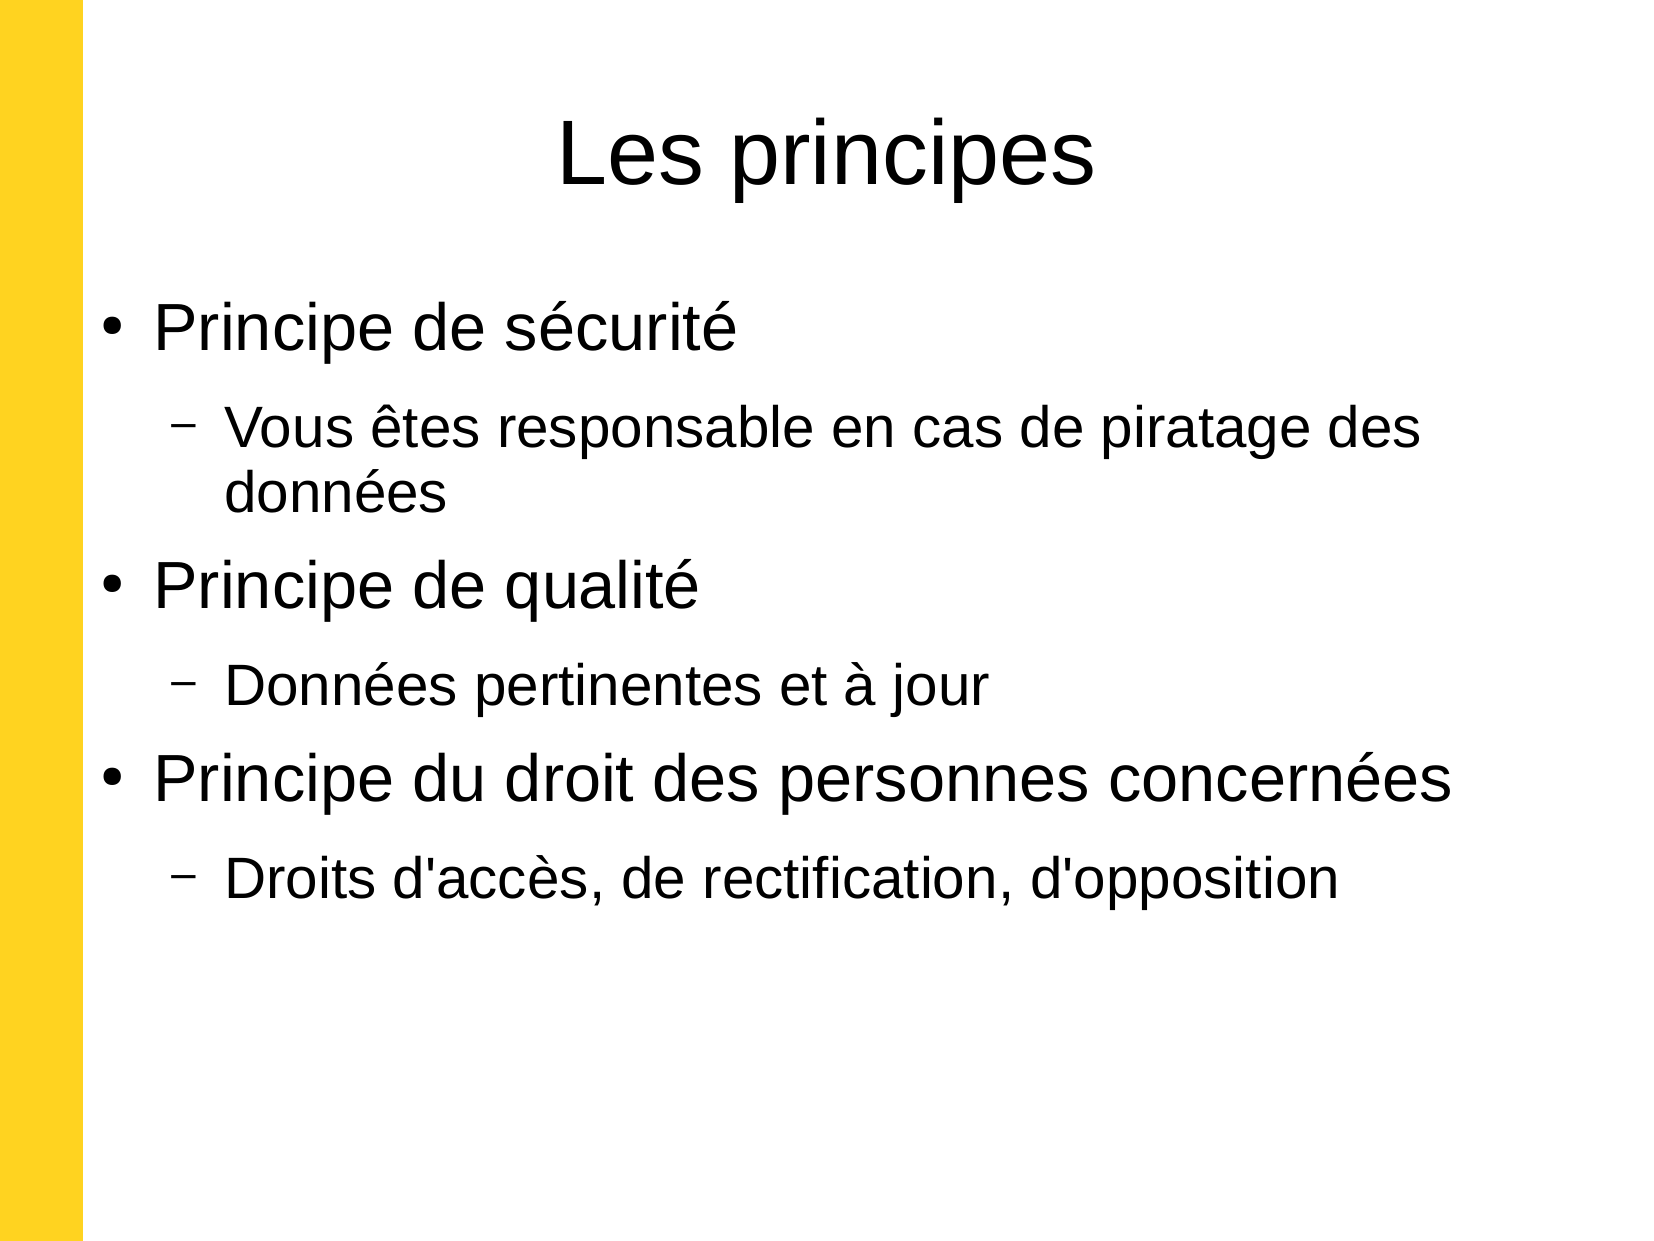

# Les principes
Principe de sécurité
Vous êtes responsable en cas de piratage des données
Principe de qualité
Données pertinentes et à jour
Principe du droit des personnes concernées
Droits d'accès, de rectification, d'opposition